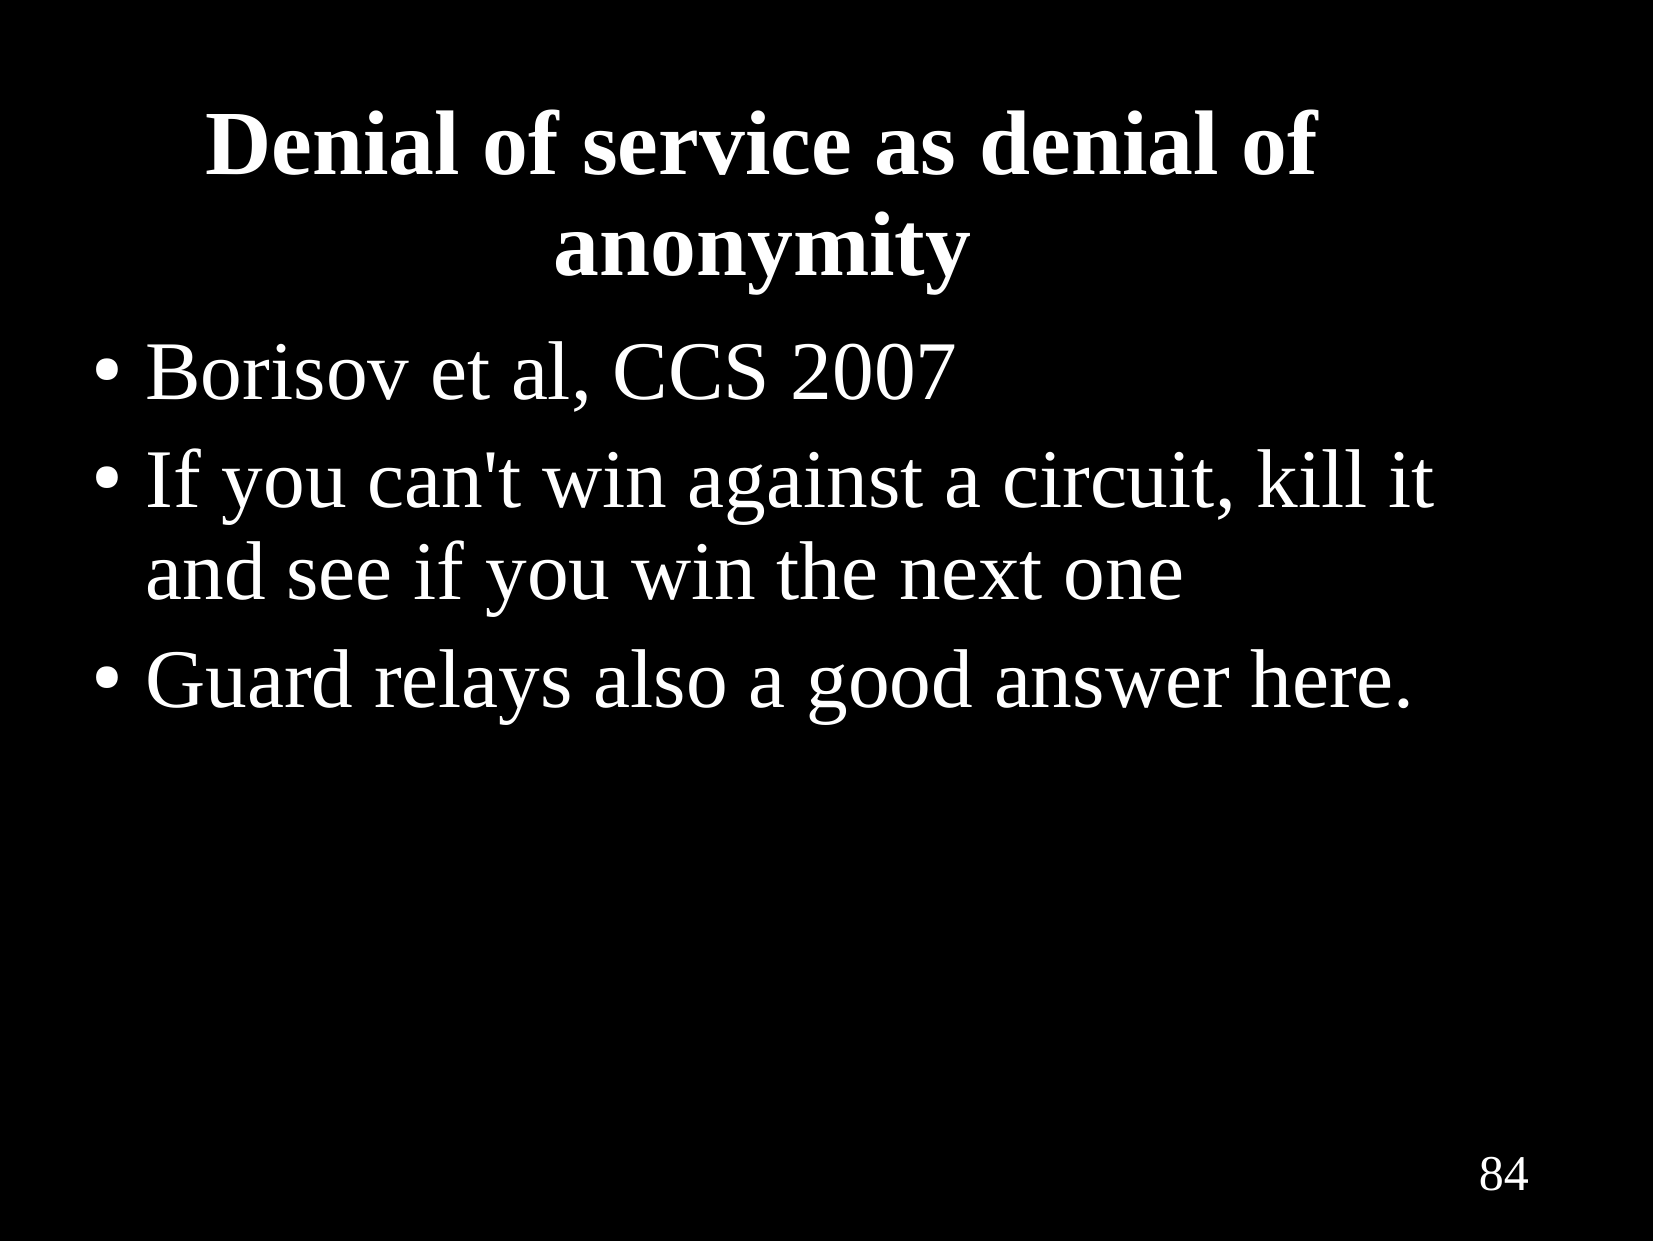

# Denial of service as denial of anonymity
Borisov et al, CCS 2007
If you can't win against a circuit, kill it and see if you win the next one
Guard relays also a good answer here.